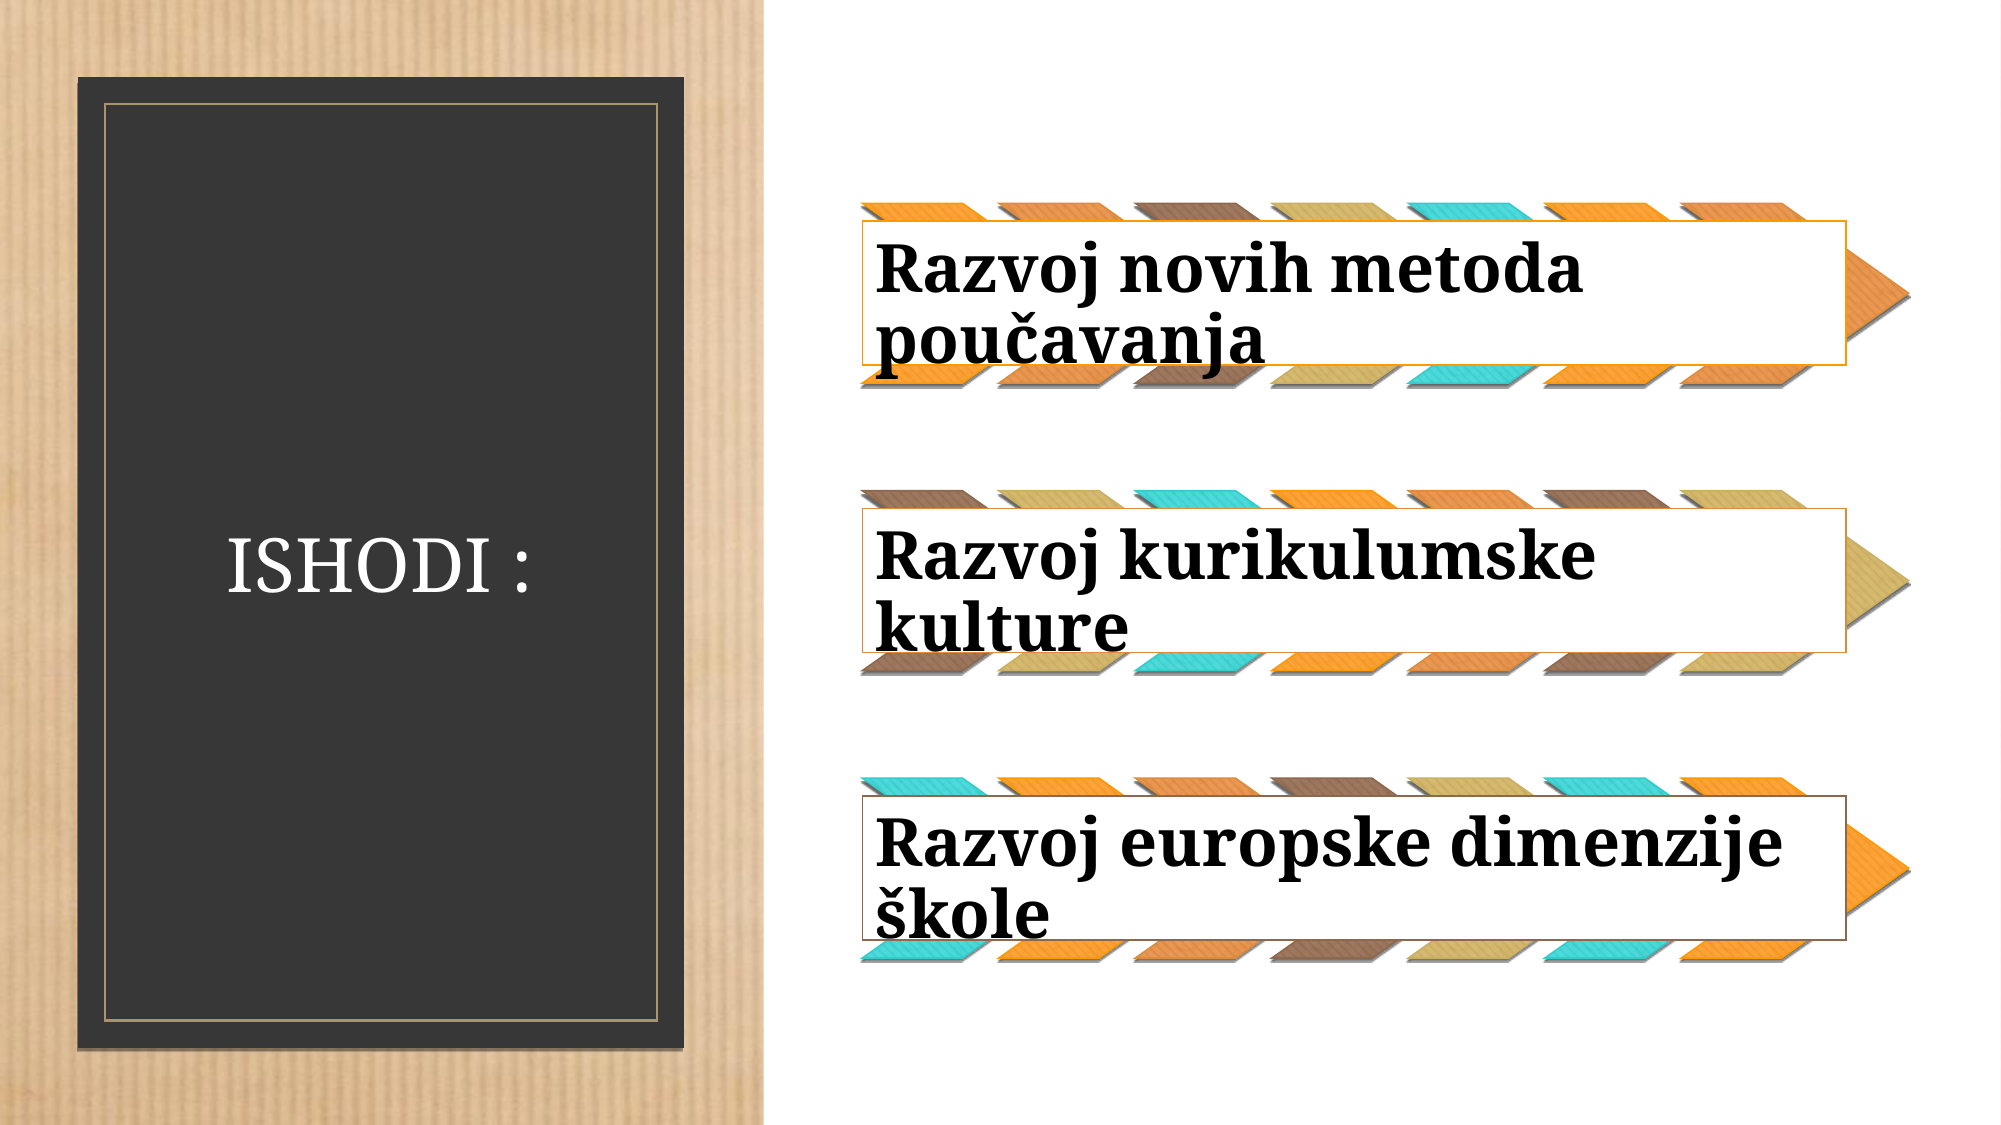

Razvoj novih metoda poučavanja
Razvoj kurikulumske kulture
Razvoj europske dimenzije škole
# ISHODI :